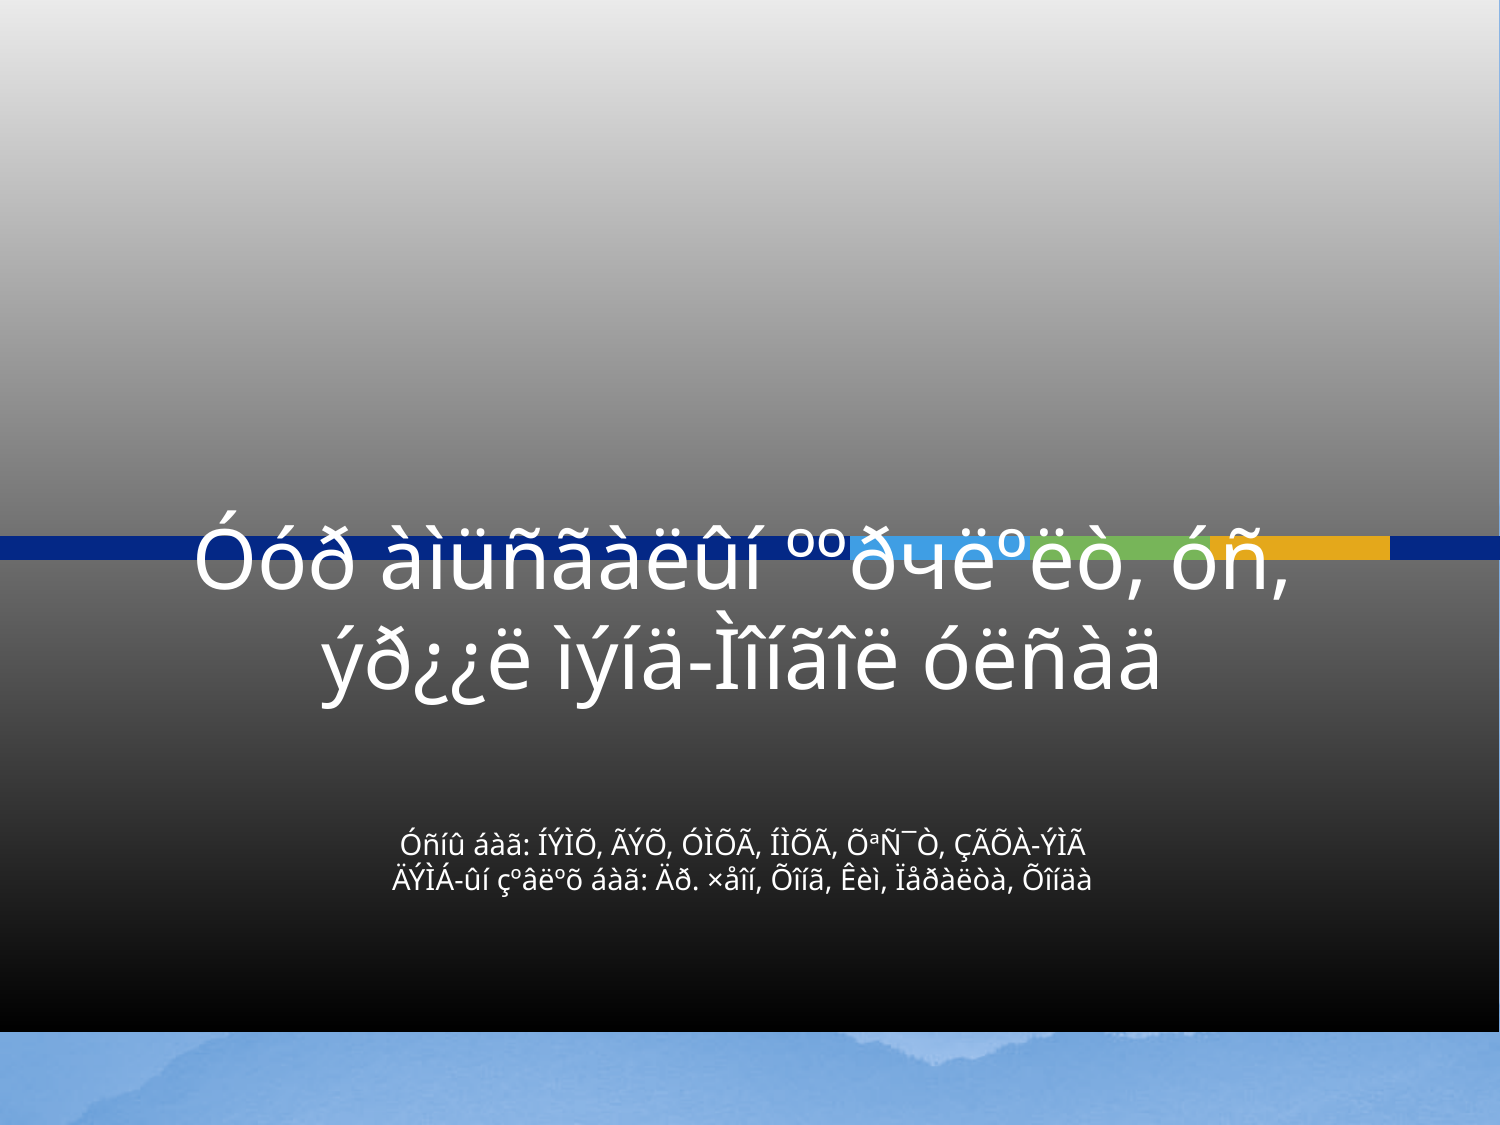

# Óóð àìüñãàëûí ººðчëºëò, óñ, ýð¿¿ë ìýíä-Ìîíãîë óëñàä Óñíû áàã: ÍÝÌÕ, ÃÝÕ, ÓÌÕÃ, ÍÌÕÃ, ÕªÑ¯Ò, ÇÃÕÀ-ÝÌÃ ÄÝÌÁ-ûí çºâëºõ áàã: Äð. ×åîí, Õîíã, Êèì, Ïåðàëòà, Õîíäà